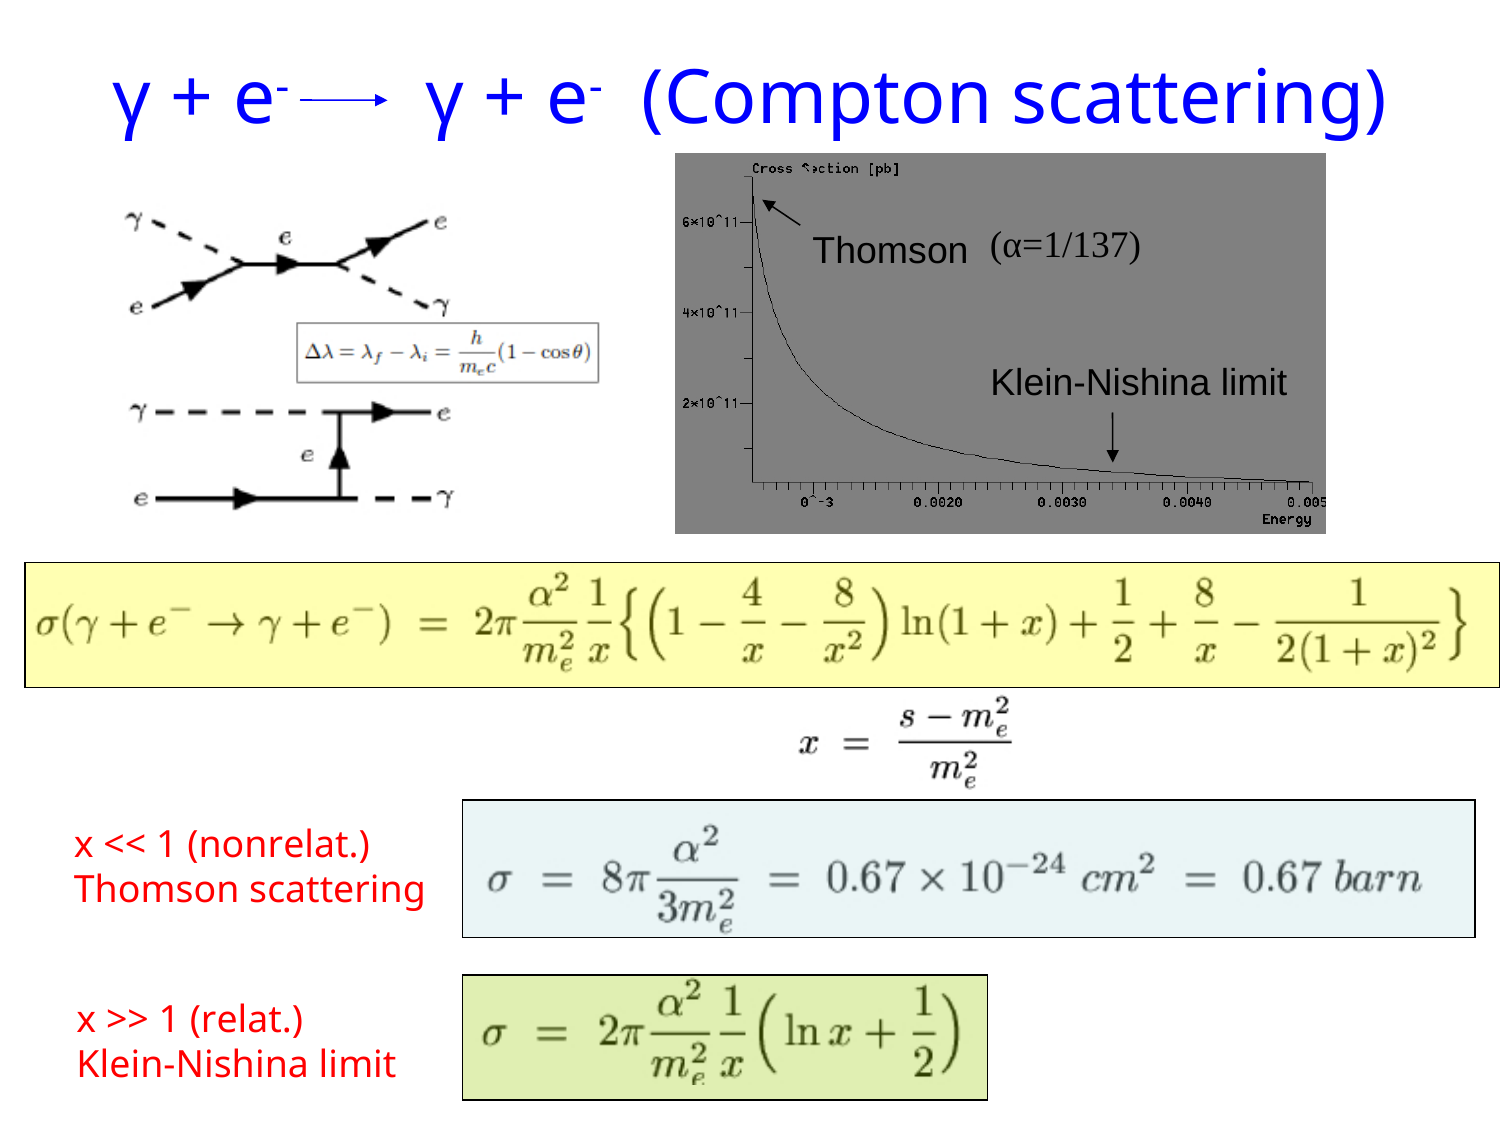

# γ + e- γ + e- (Compton scattering)
(α=1/137)
Thomson
Klein-Nishina limit
x << 1 (nonrelat.)
Thomson scattering
x >> 1 (relat.)
Klein-Nishina limit